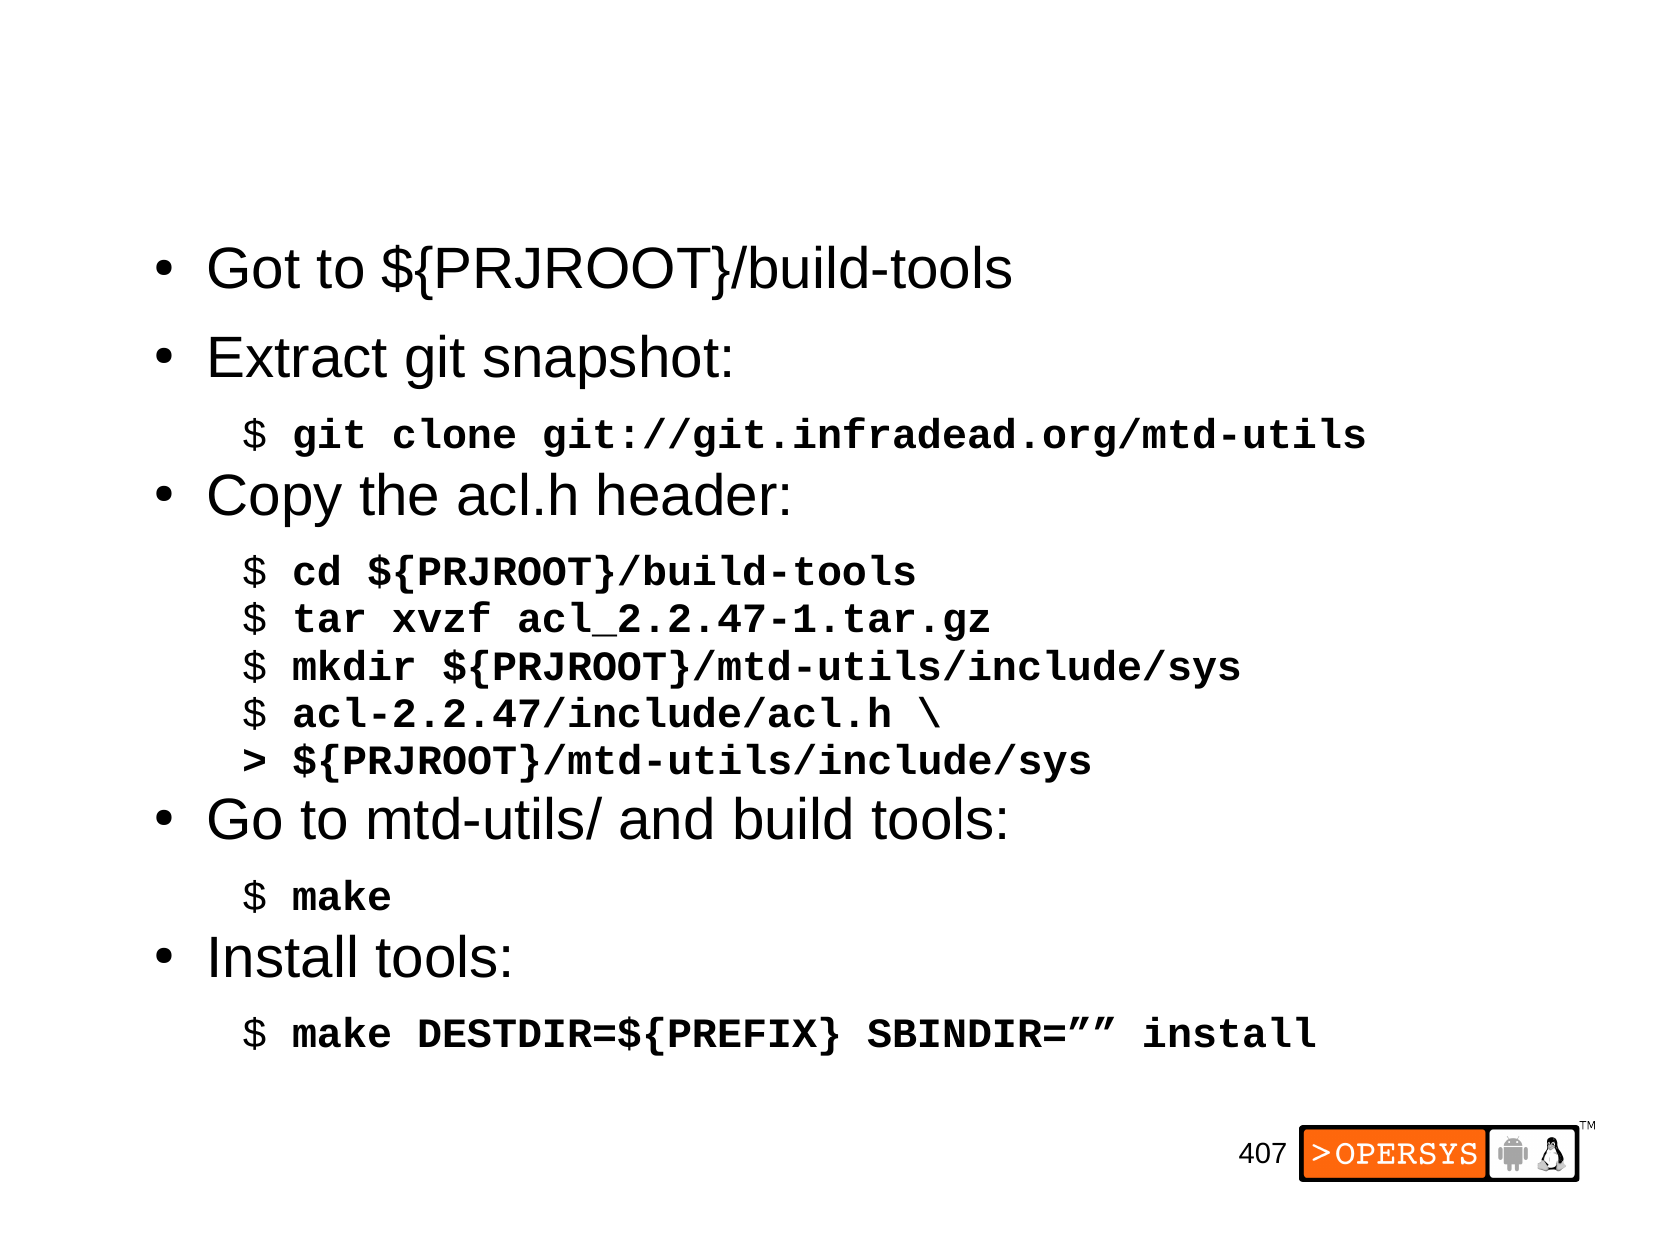

# Got to ${PRJROOT}/build-tools
Extract git snapshot:
$ git clone git://git.infradead.org/mtd-utils
Copy the acl.h header:
$ cd ${PRJROOT}/build-tools
$ tar xvzf acl_2.2.47-1.tar.gz
$ mkdir ${PRJROOT}/mtd-utils/include/sys
$ acl-2.2.47/include/acl.h \
> ${PRJROOT}/mtd-utils/include/sys
Go to mtd-utils/ and build tools:
$ make
Install tools:
$ make DESTDIR=${PREFIX} SBINDIR=”” install